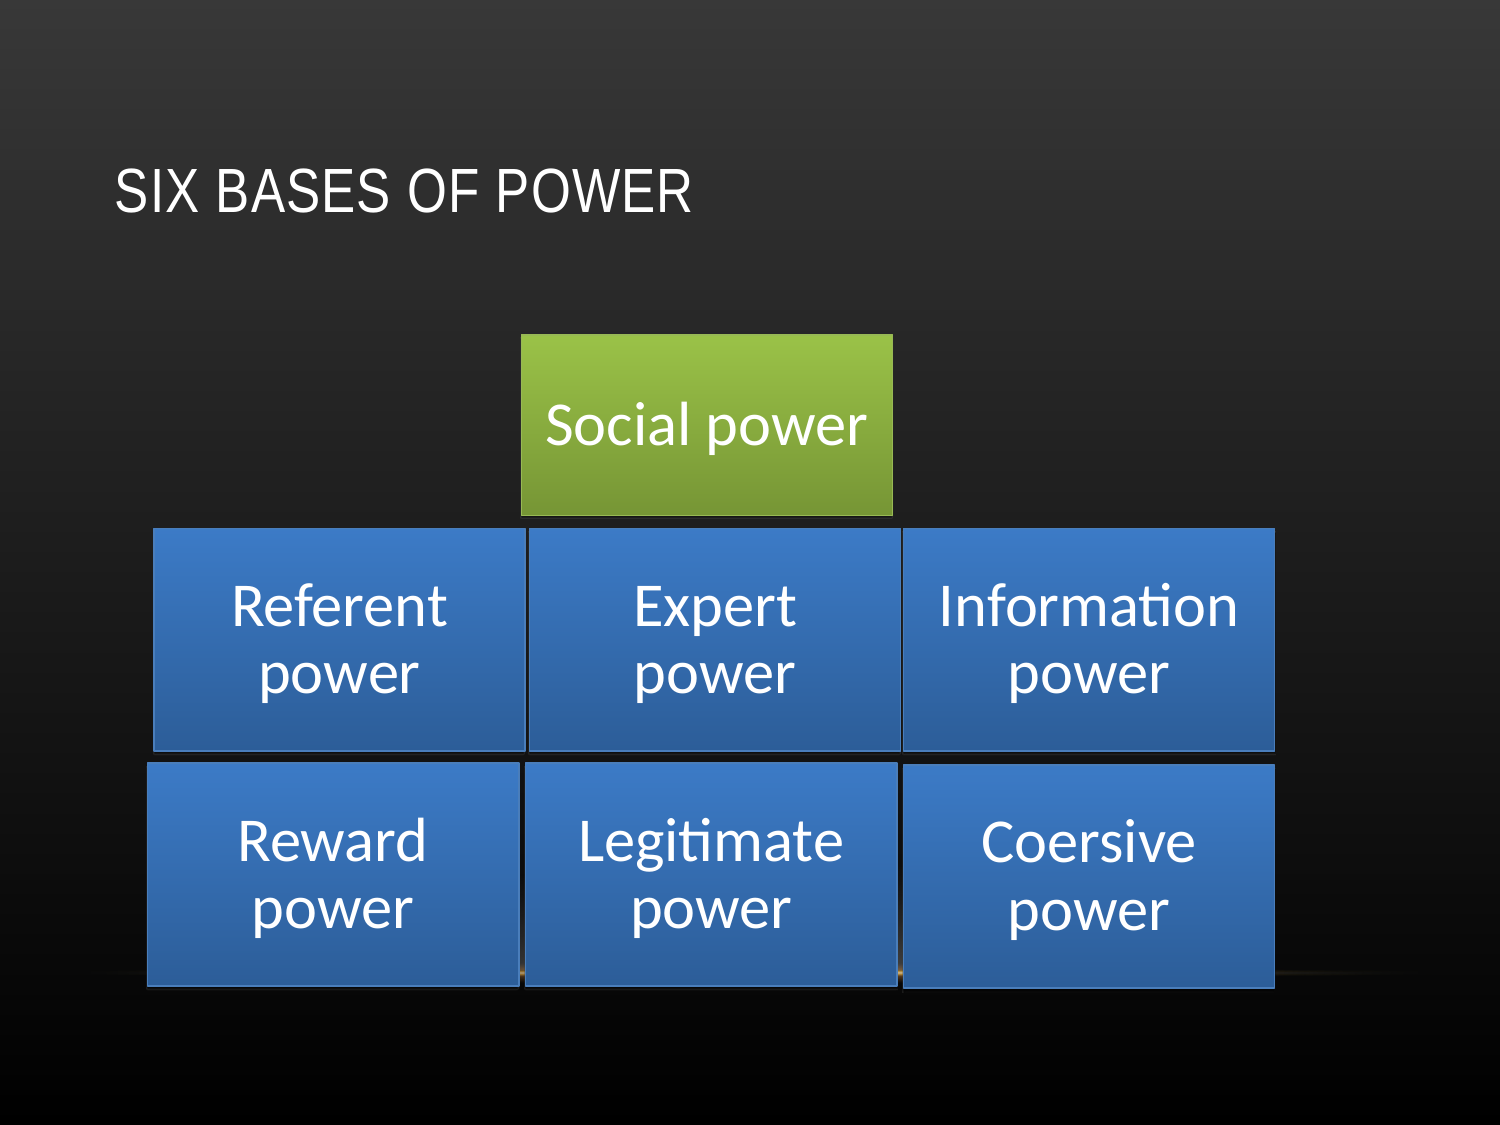

# Six bases of power
Social power
Referent power
Expert power
Information power
Reward power
Legitimate power
Coersive power